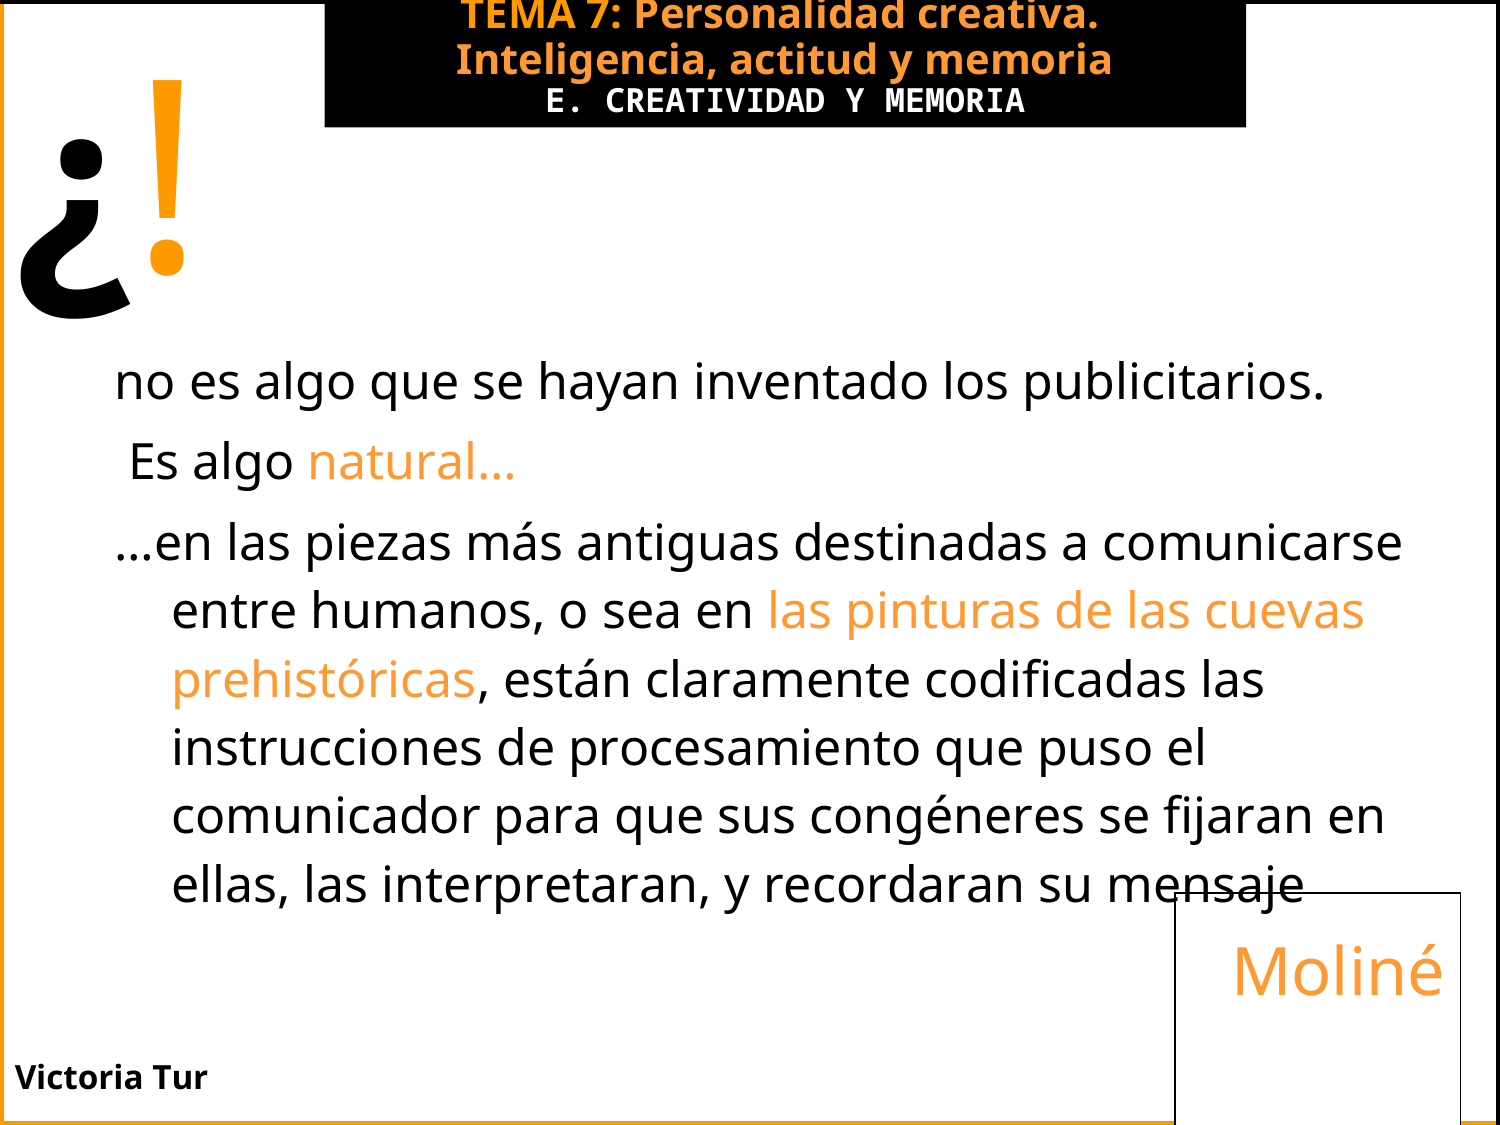

no es algo que se hayan inventado los publicitarios.
 Es algo natural…
…en las piezas más antiguas destinadas a comunicarse entre humanos, o sea en las pinturas de las cuevas prehistóricas, están claramente codificadas las instrucciones de procesamiento que puso el comunicador para que sus congéneres se fijaran en ellas, las interpretaran, y recordaran su mensaje
# Moliné